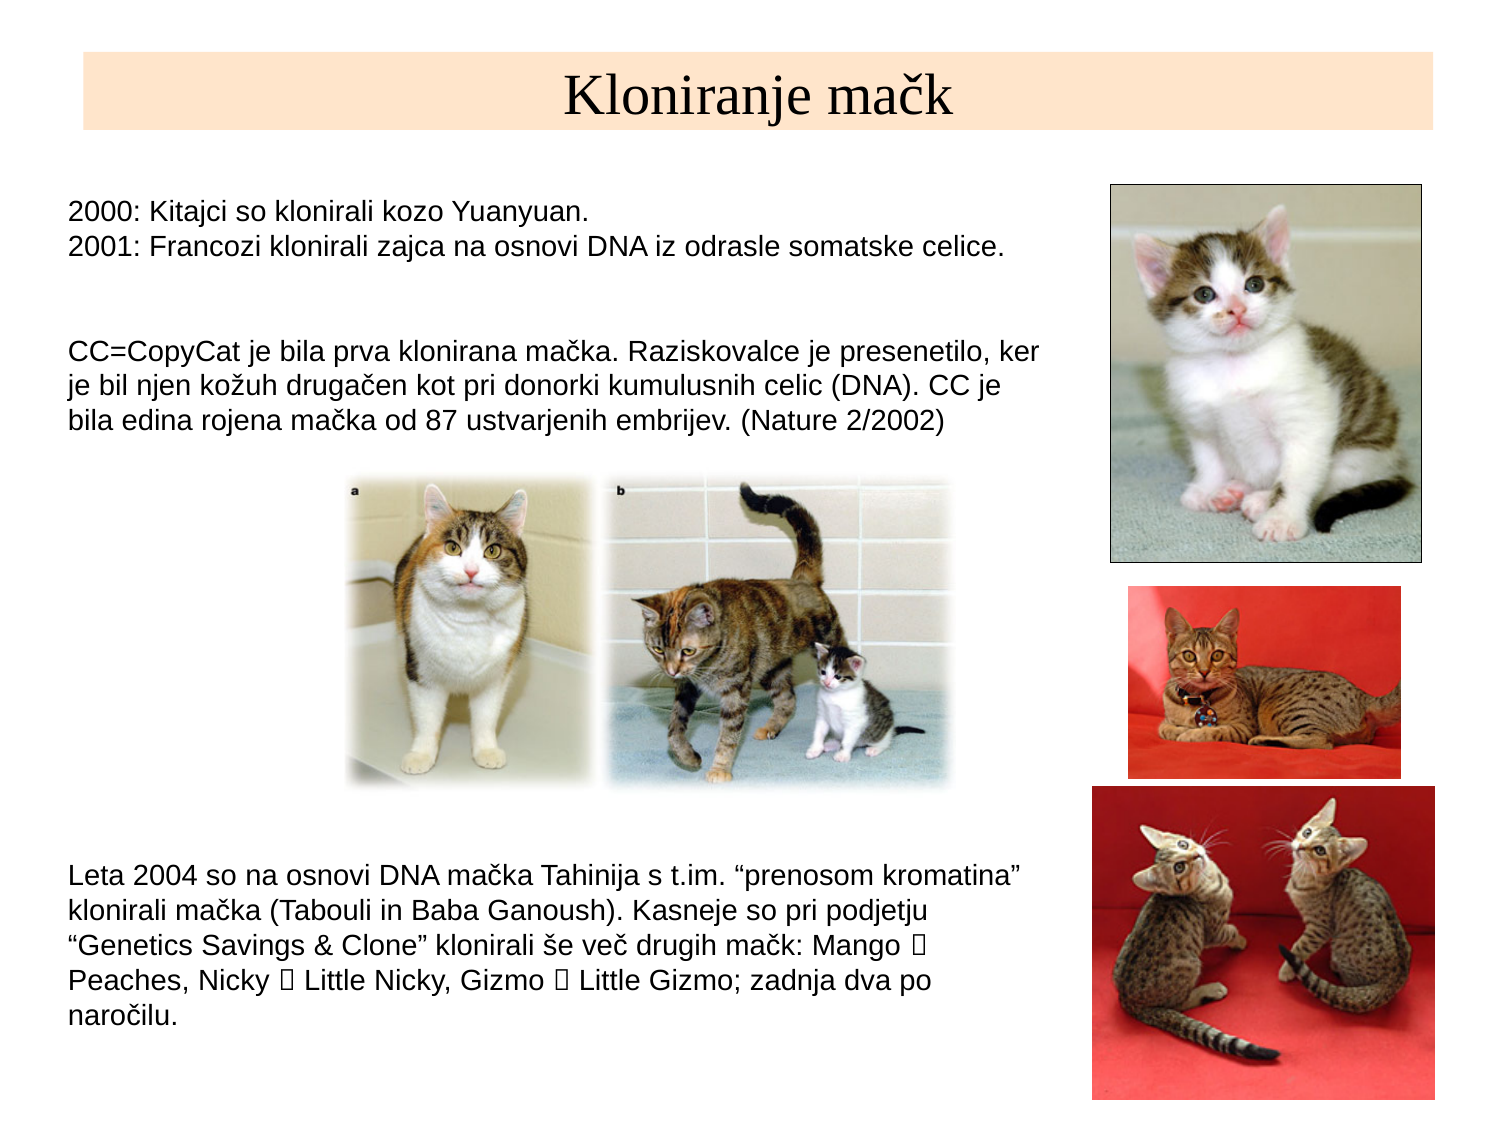

Kloniranje mačk
2000: Kitajci so klonirali kozo Yuanyuan.
2001: Francozi klonirali zajca na osnovi DNA iz odrasle somatske celice.
CC=CopyCat je bila prva klonirana mačka. Raziskovalce je presenetilo, ker je bil njen kožuh drugačen kot pri donorki kumulusnih celic (DNA). CC je bila edina rojena mačka od 87 ustvarjenih embrijev. (Nature 2/2002)
Leta 2004 so na osnovi DNA mačka Tahinija s t.im. “prenosom kromatina” klonirali mačka (Tabouli in Baba Ganoush). Kasneje so pri podjetju “Genetics Savings & Clone” klonirali še več drugih mačk: Mango  Peaches, Nicky  Little Nicky, Gizmo  Little Gizmo; zadnja dva po naročilu.
#